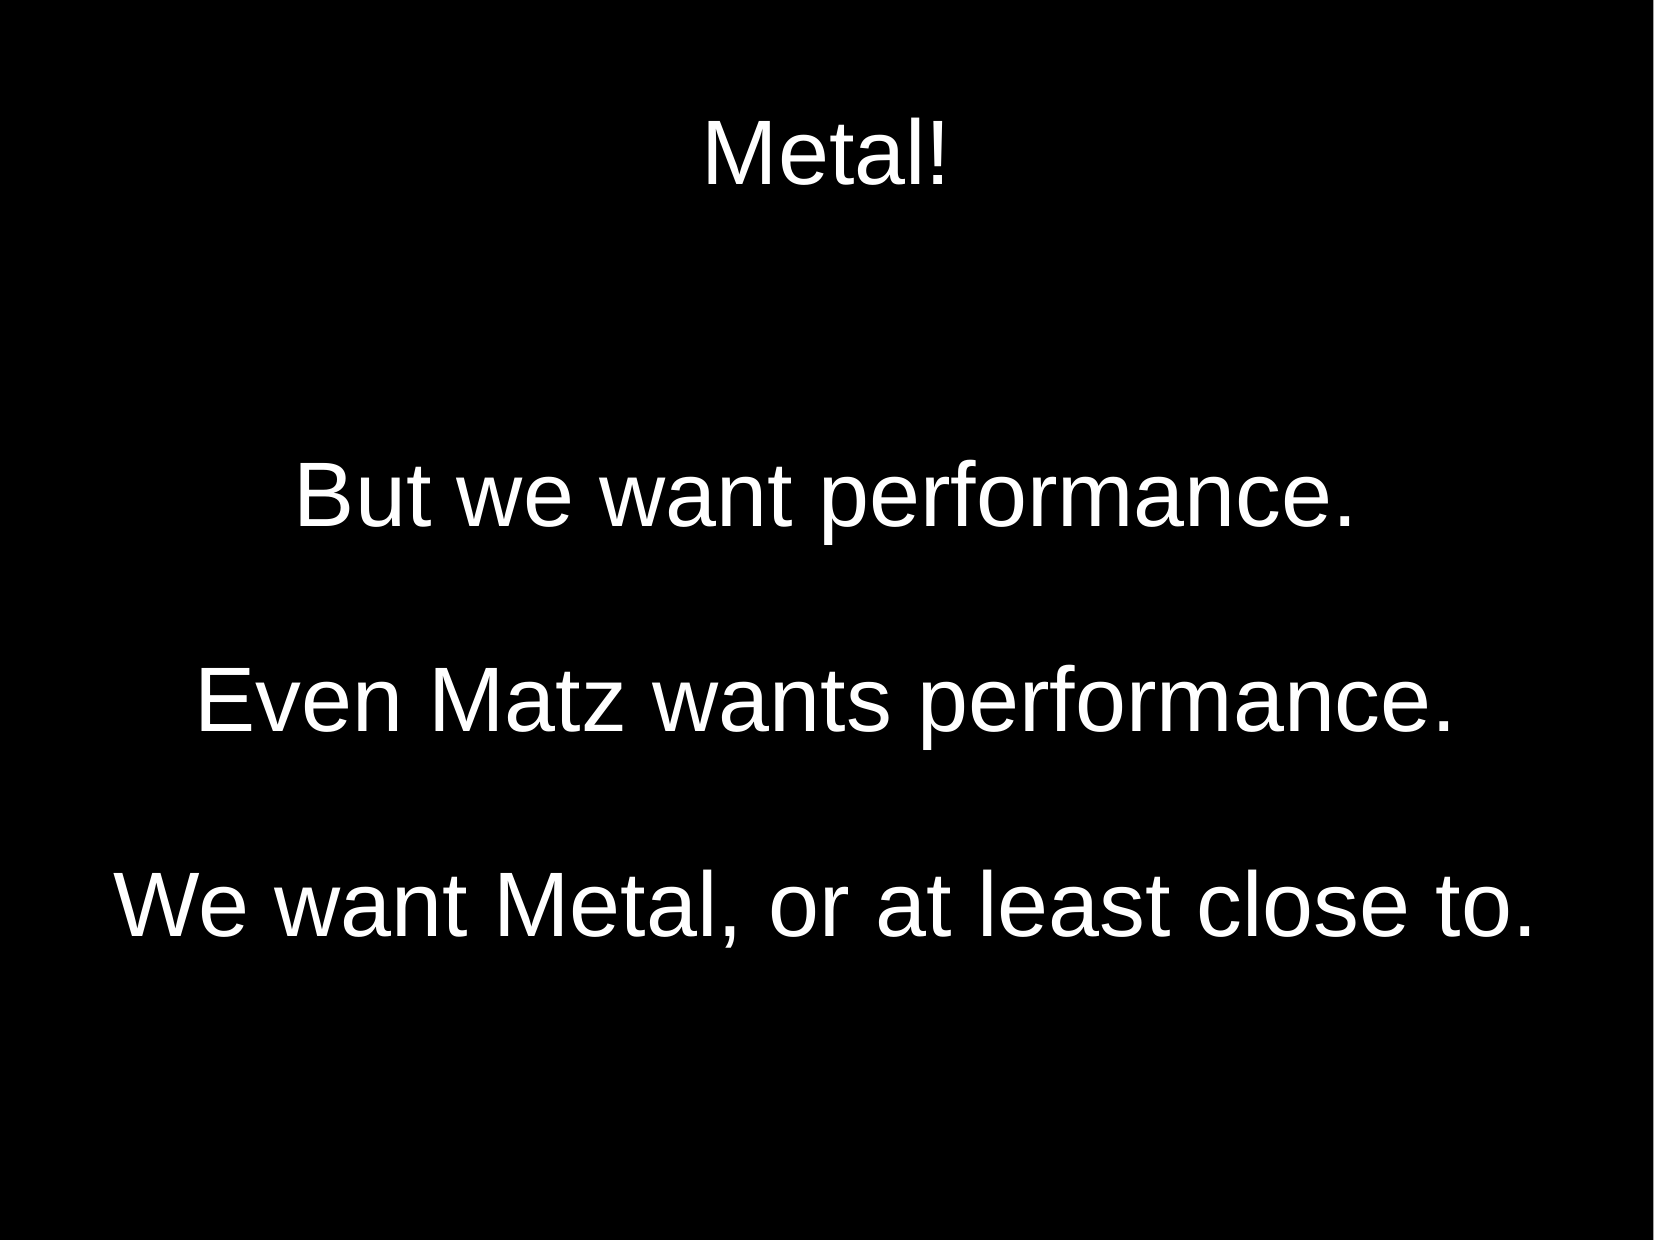

# Metal!
But we want performance.
Even Matz wants performance.
We want Metal, or at least close to.